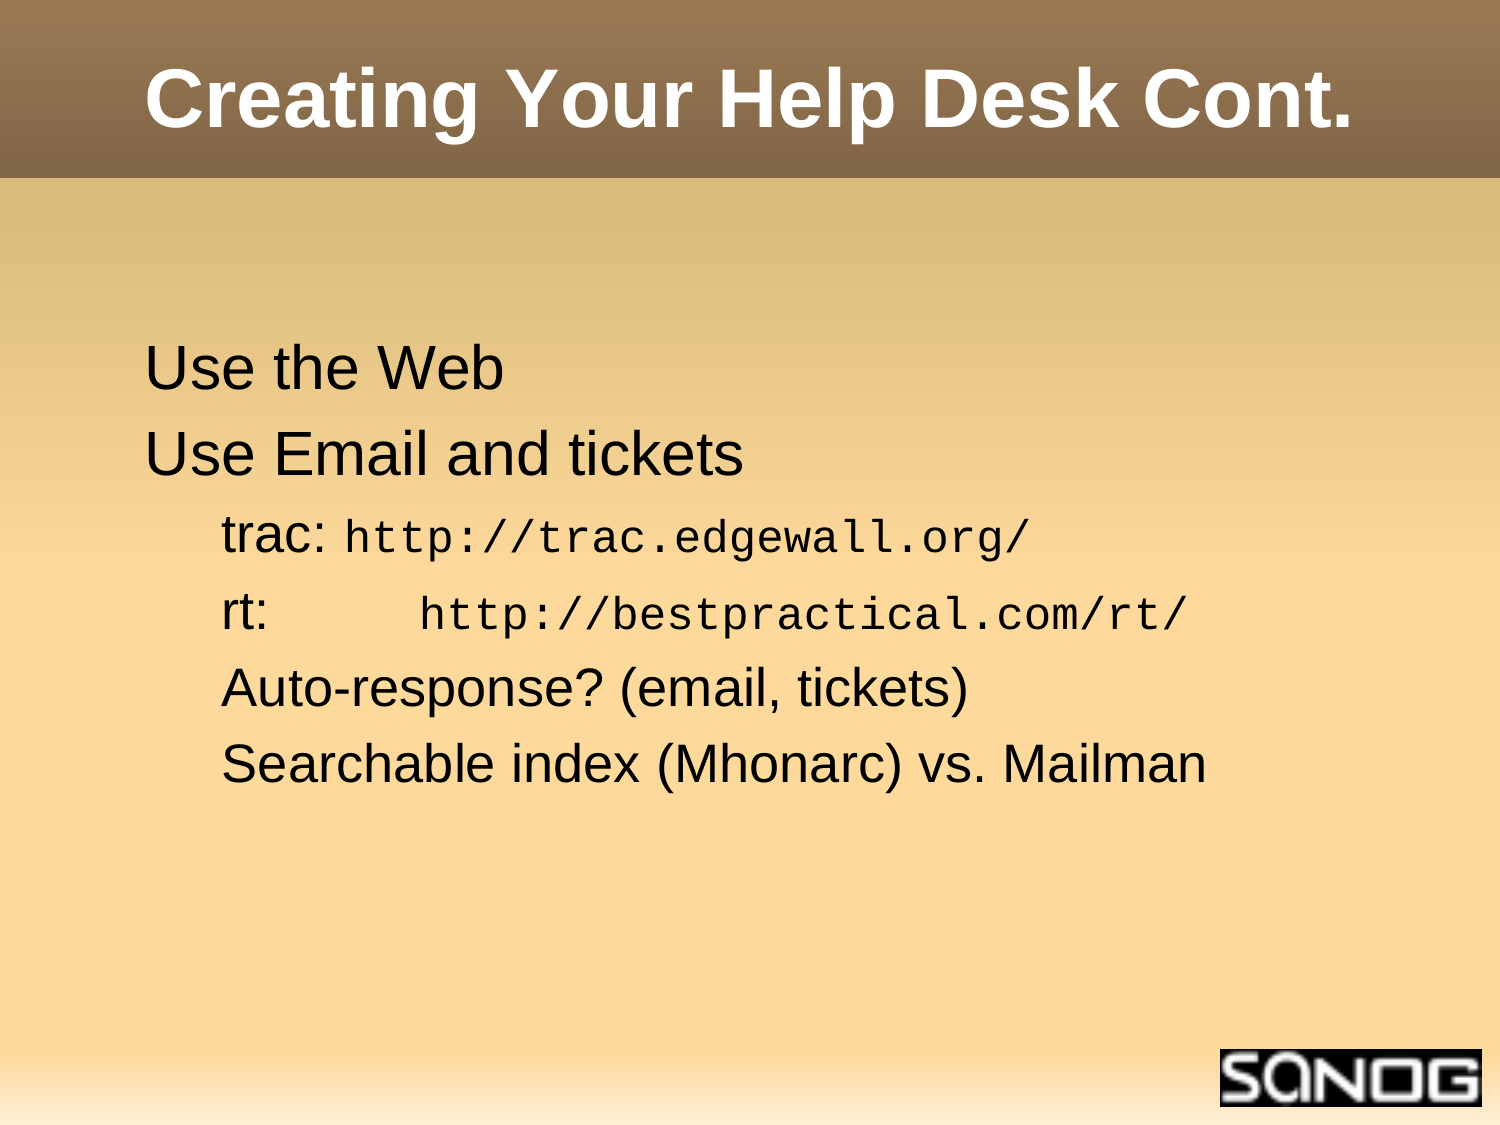

# Creating Your Help Desk Cont.
Use the Web
Use Email and tickets
trac: 	http://trac.edgewall.org/
rt:		http://bestpractical.com/rt/
Auto-response? (email, tickets)
Searchable index (Mhonarc) vs. Mailman